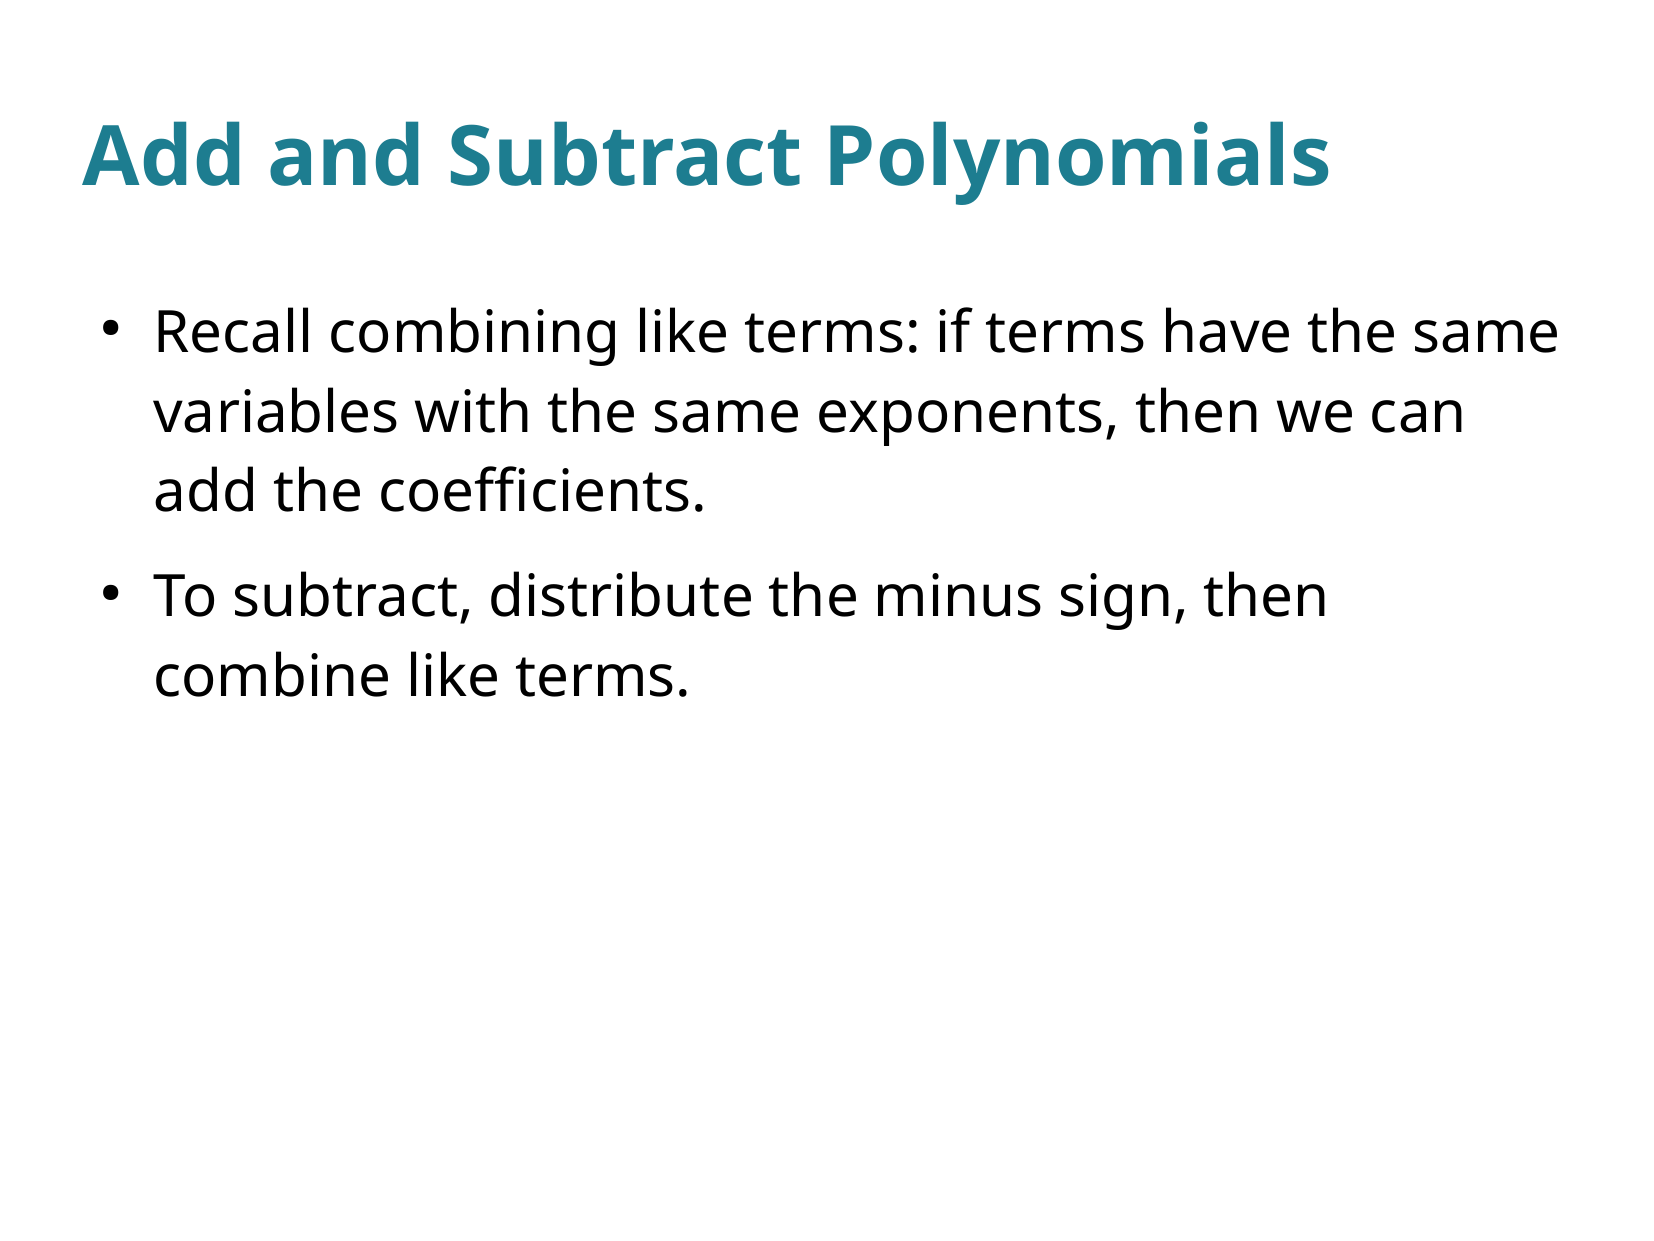

# Add and Subtract Polynomials
Recall combining like terms: if terms have the same variables with the same exponents, then we can add the coefficients.
To subtract, distribute the minus sign, then combine like terms.